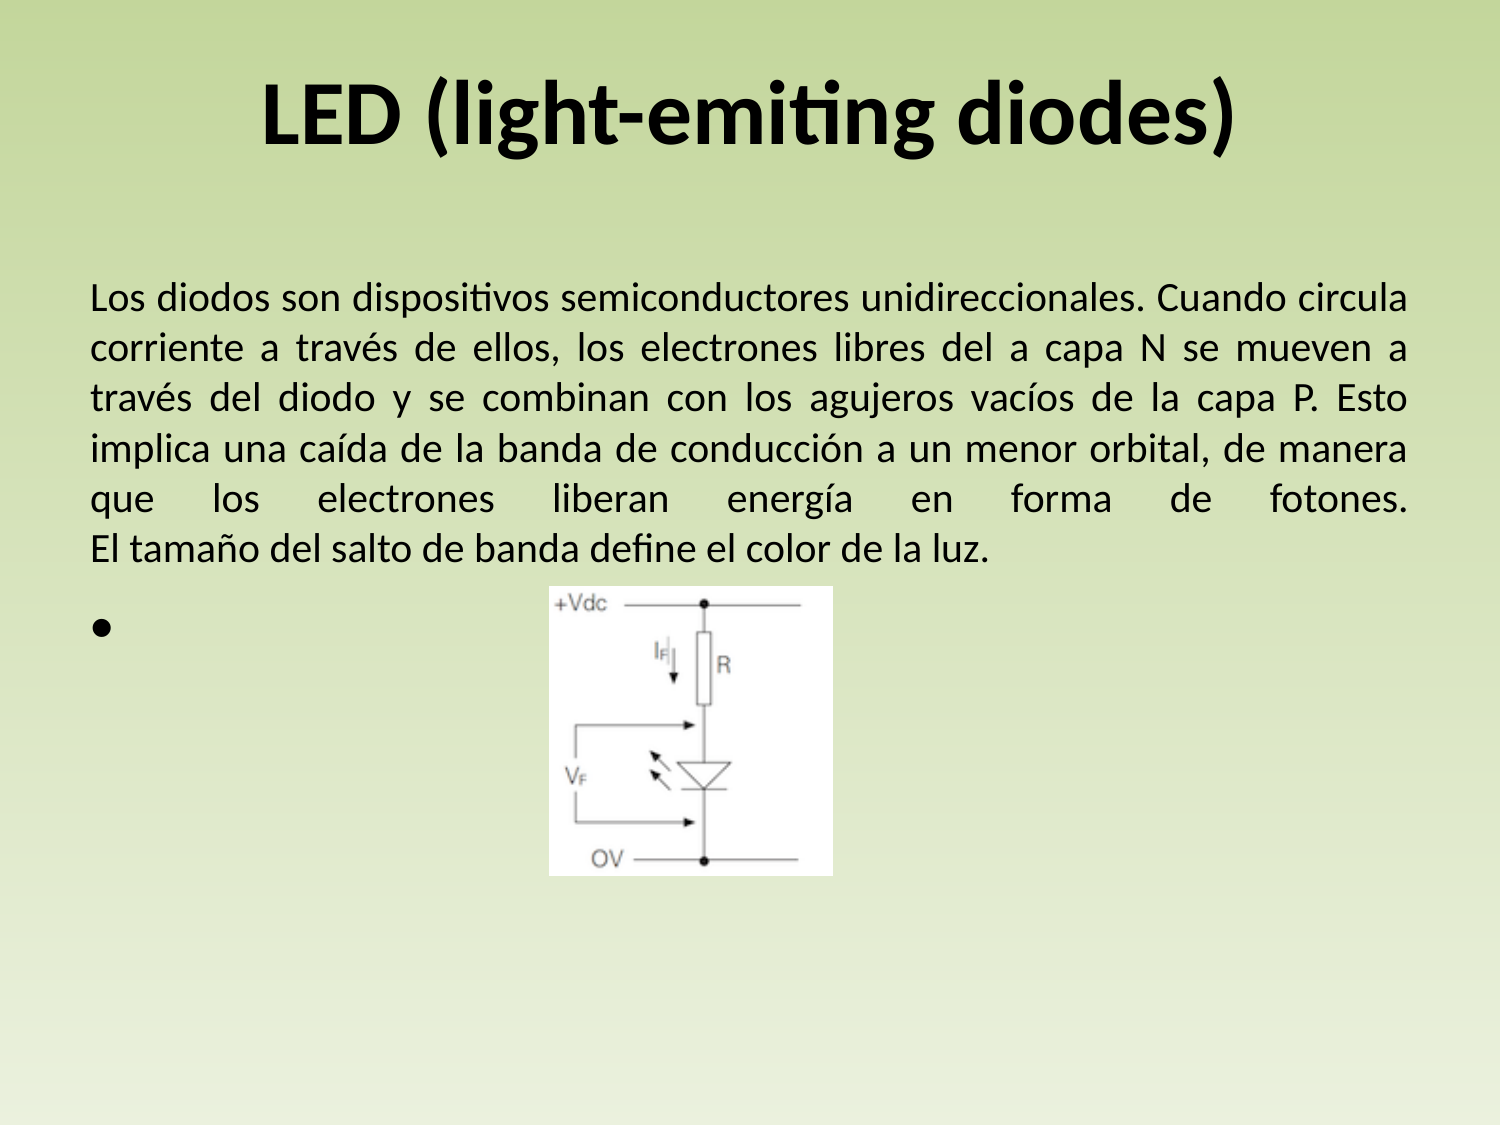

# LED (light-emiting diodes)
Los diodos son dispositivos semiconductores unidireccionales. Cuando circula corriente a través de ellos, los electrones libres del a capa N se mueven a través del diodo y se combinan con los agujeros vacíos de la capa P. Esto implica una caída de la banda de conducción a un menor orbital, de manera que los electrones liberan energía en forma de fotones.
El tamaño del salto de banda define el color de la luz.